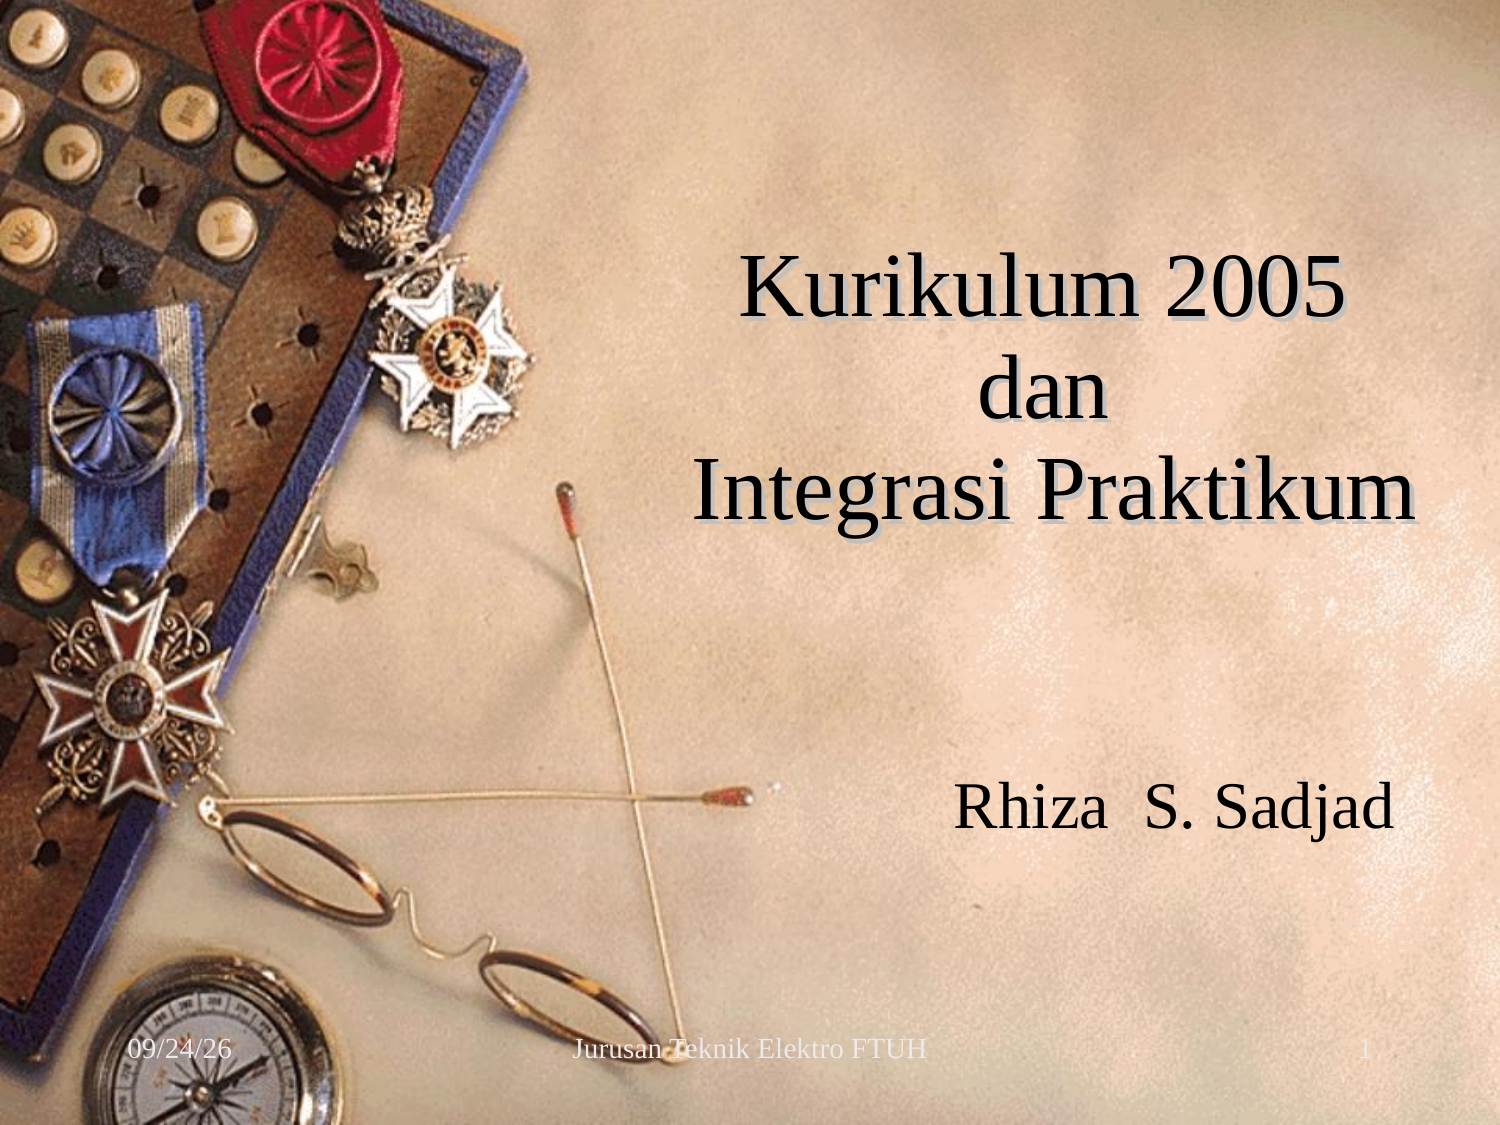

# Kurikulum 2005 dan Integrasi Praktikum
Rhiza S. Sadjad
Jurusan Teknik Elektro FTUH
1